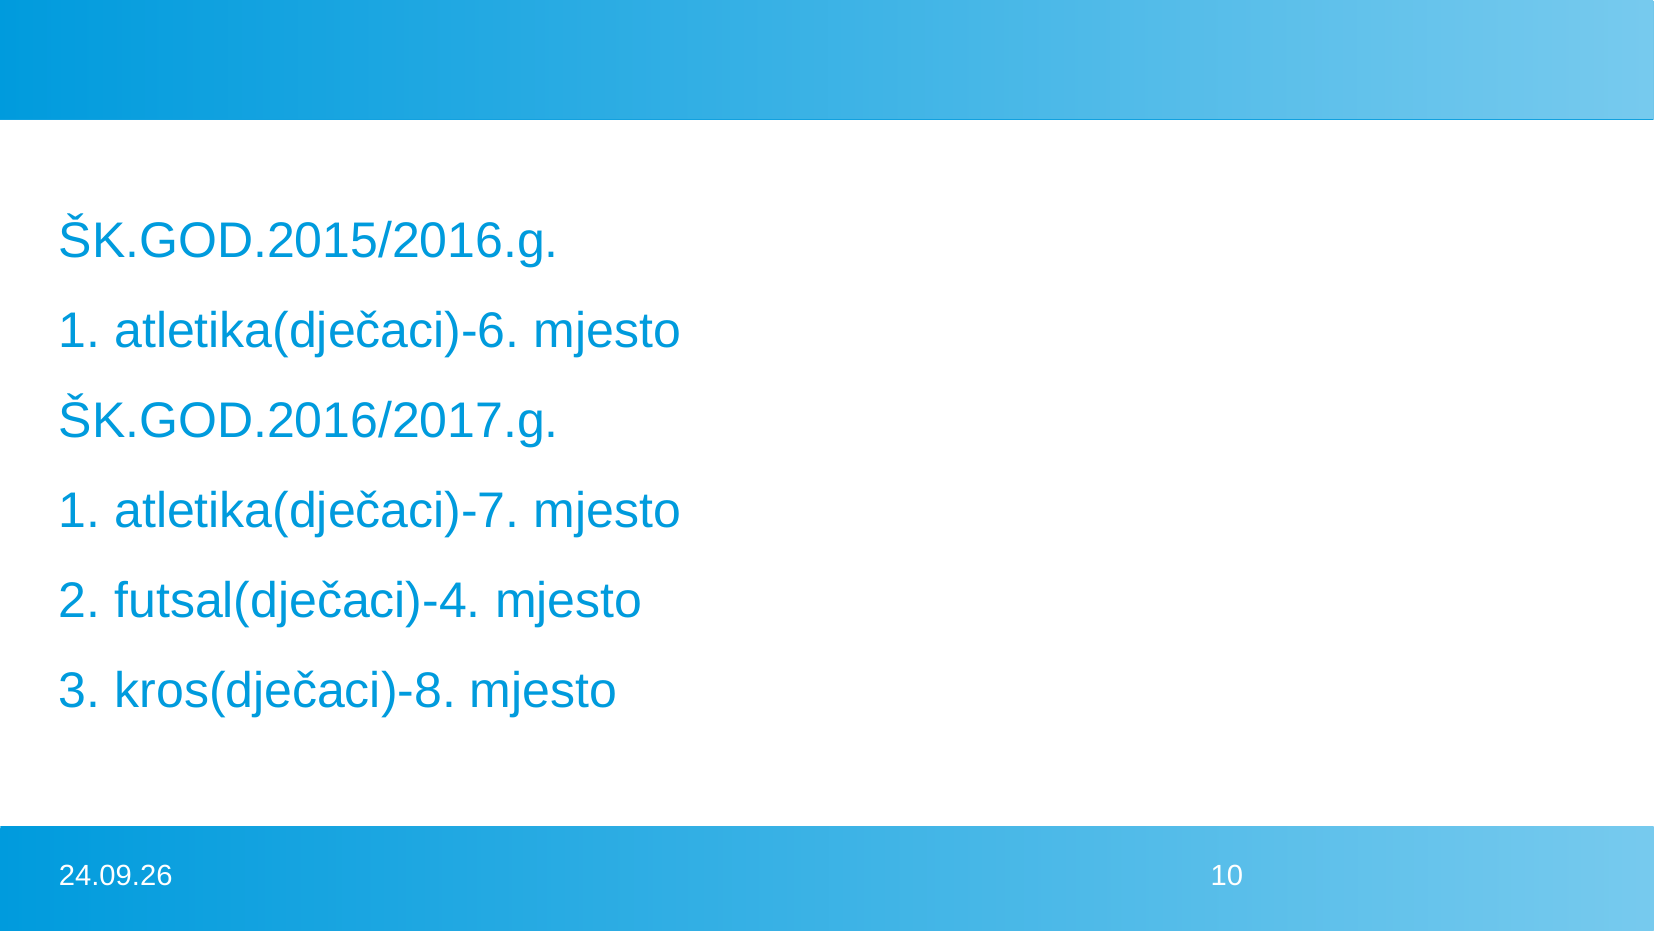

#
ŠK.GOD.2015/2016.g.
1. atletika(dječaci)-6. mjesto
ŠK.GOD.2016/2017.g.
1. atletika(dječaci)-7. mjesto
2. futsal(dječaci)-4. mjesto
3. kros(dječaci)-8. mjesto